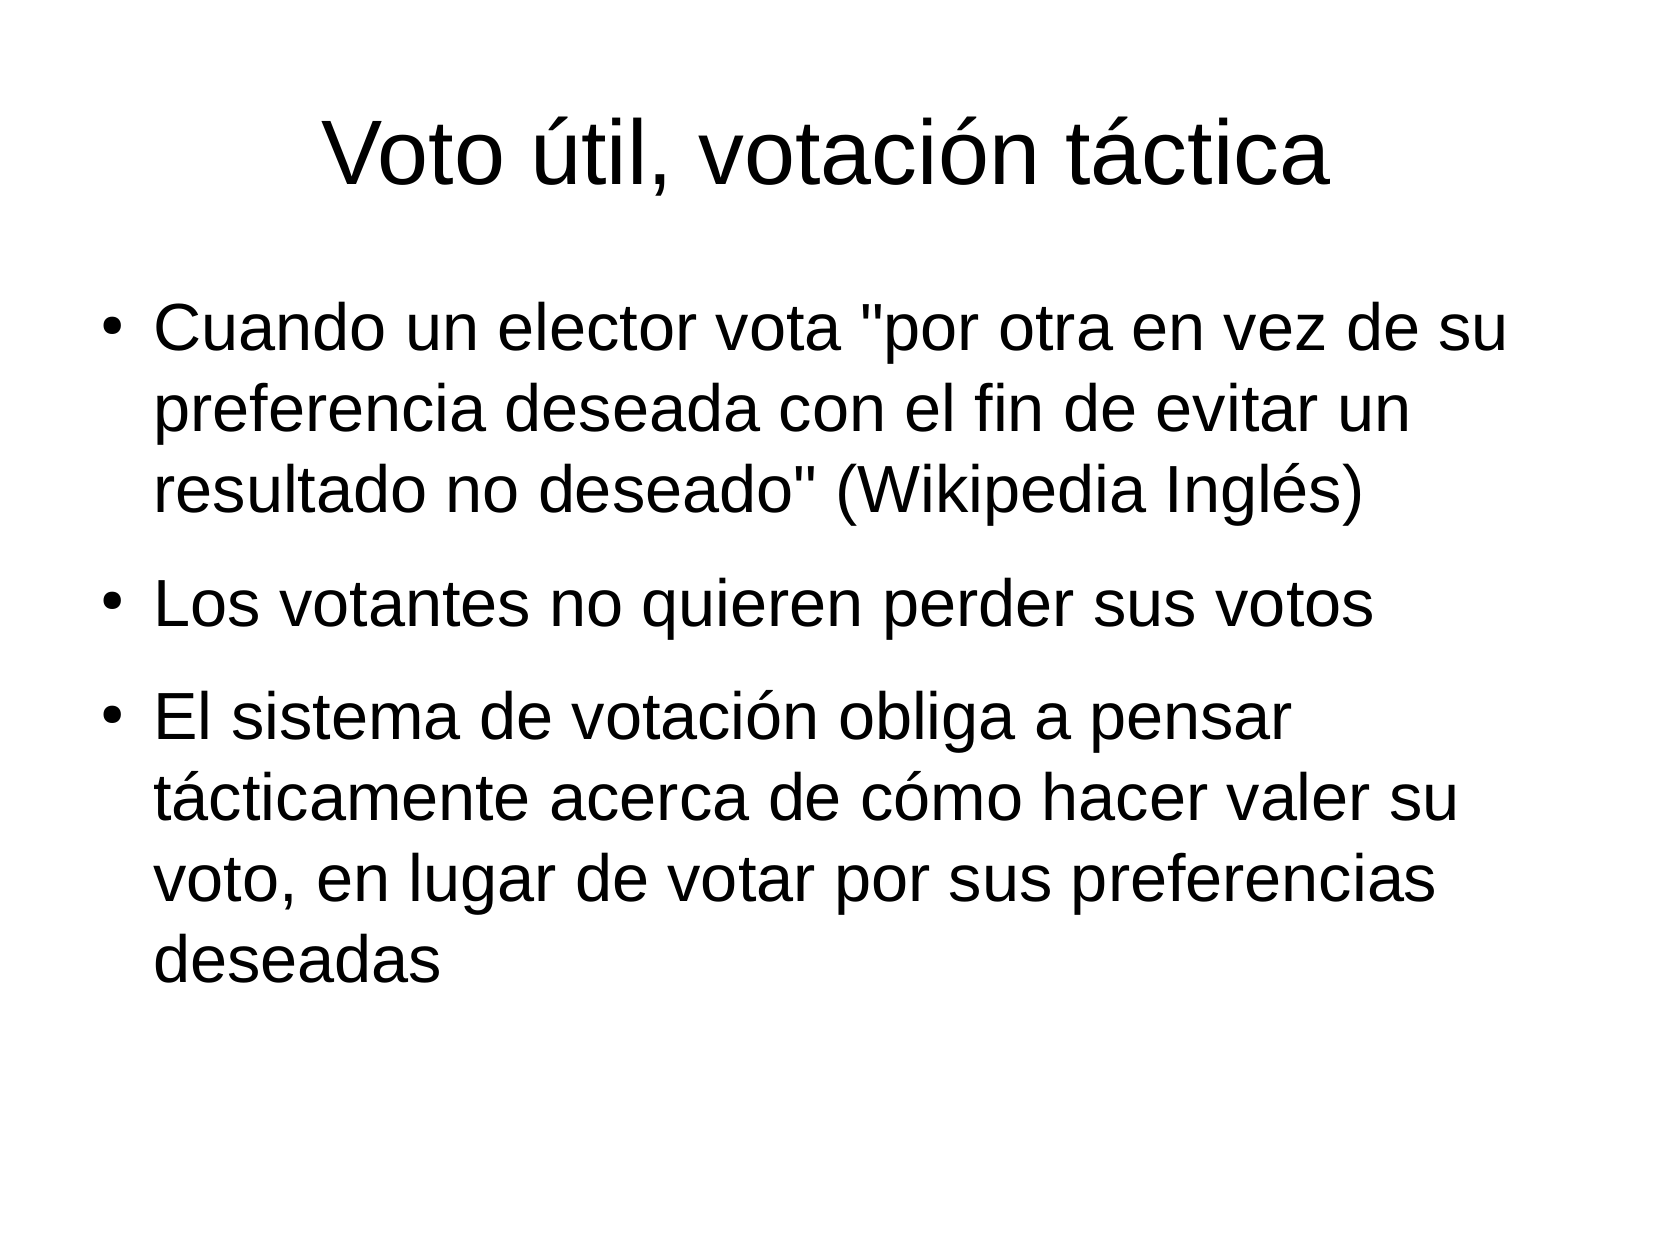

# Voto útil, votación táctica
Cuando un elector vota "por otra en vez de su preferencia deseada con el fin de evitar un resultado no deseado" (Wikipedia Inglés)
Los votantes no quieren perder sus votos
El sistema de votación obliga a pensar tácticamente acerca de cómo hacer valer su voto, en lugar de votar por sus preferencias deseadas